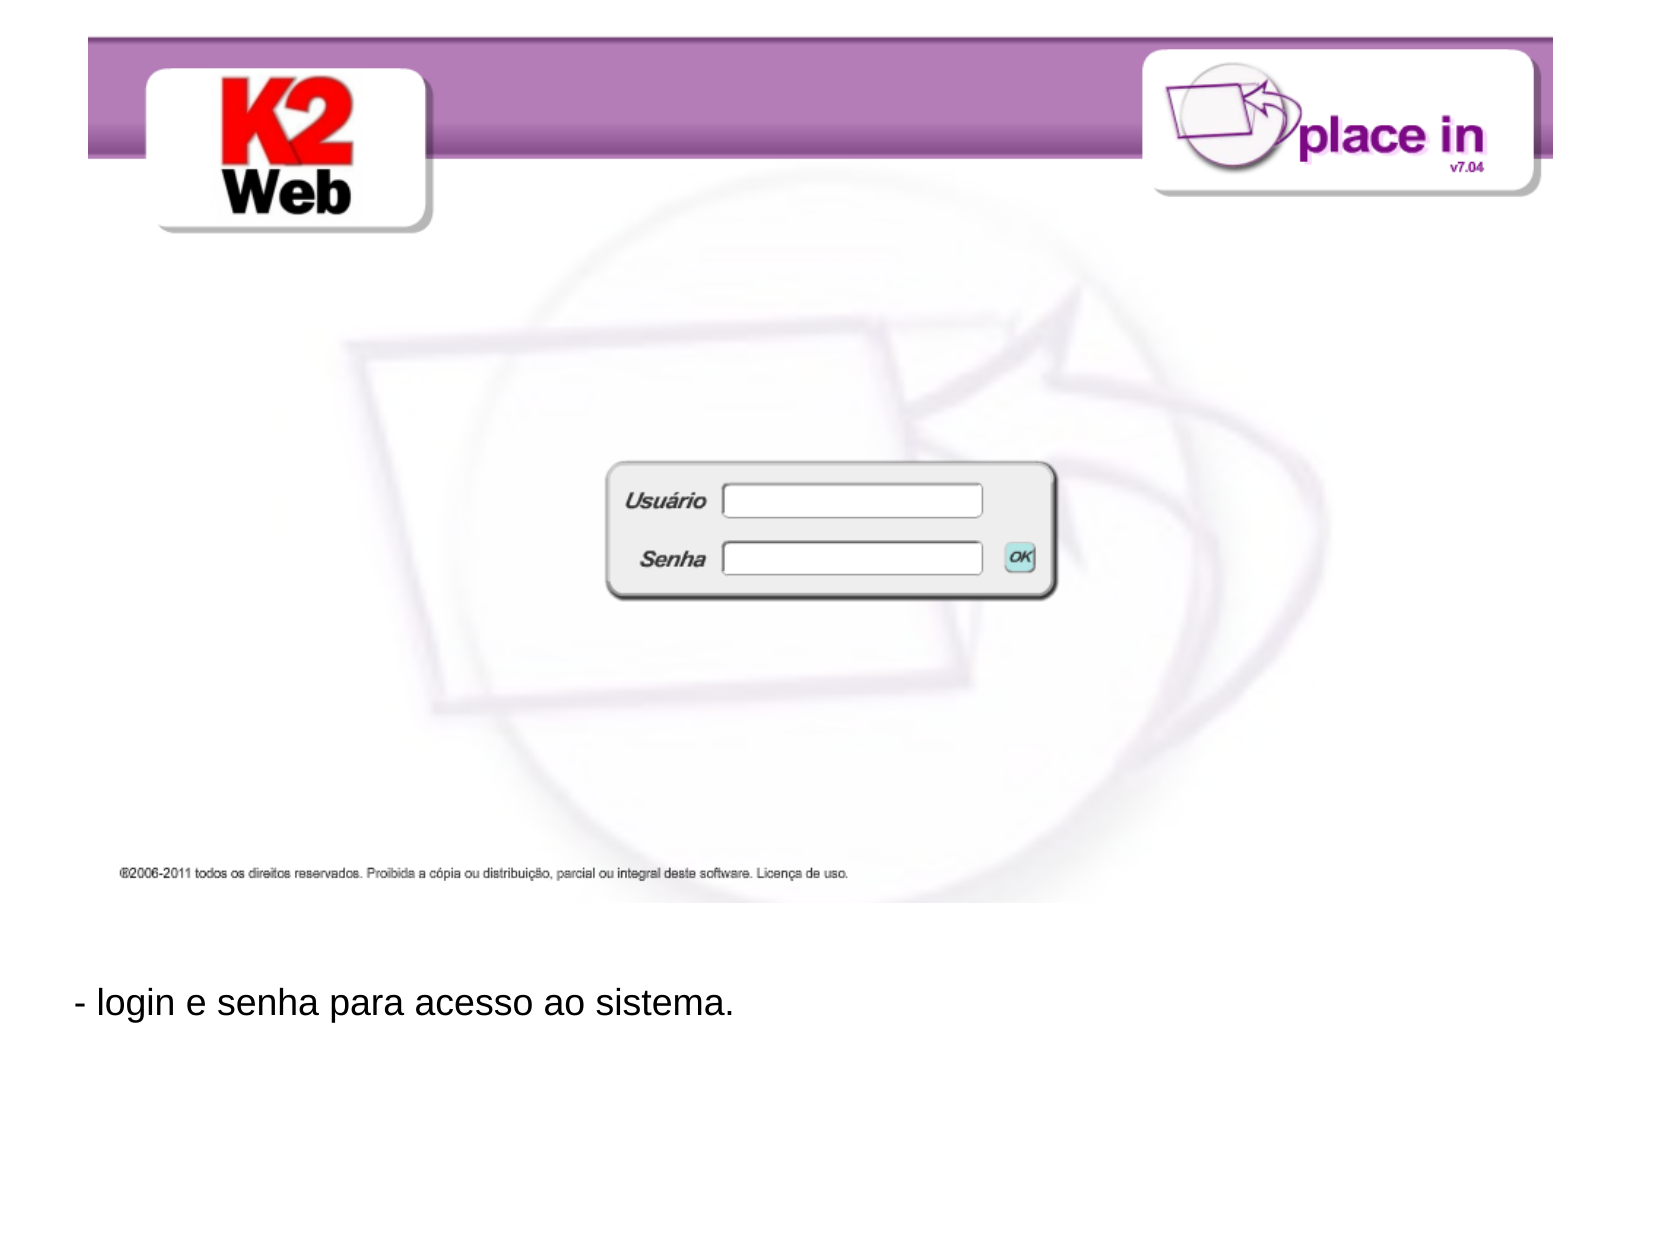

- login e senha para acesso ao sistema.